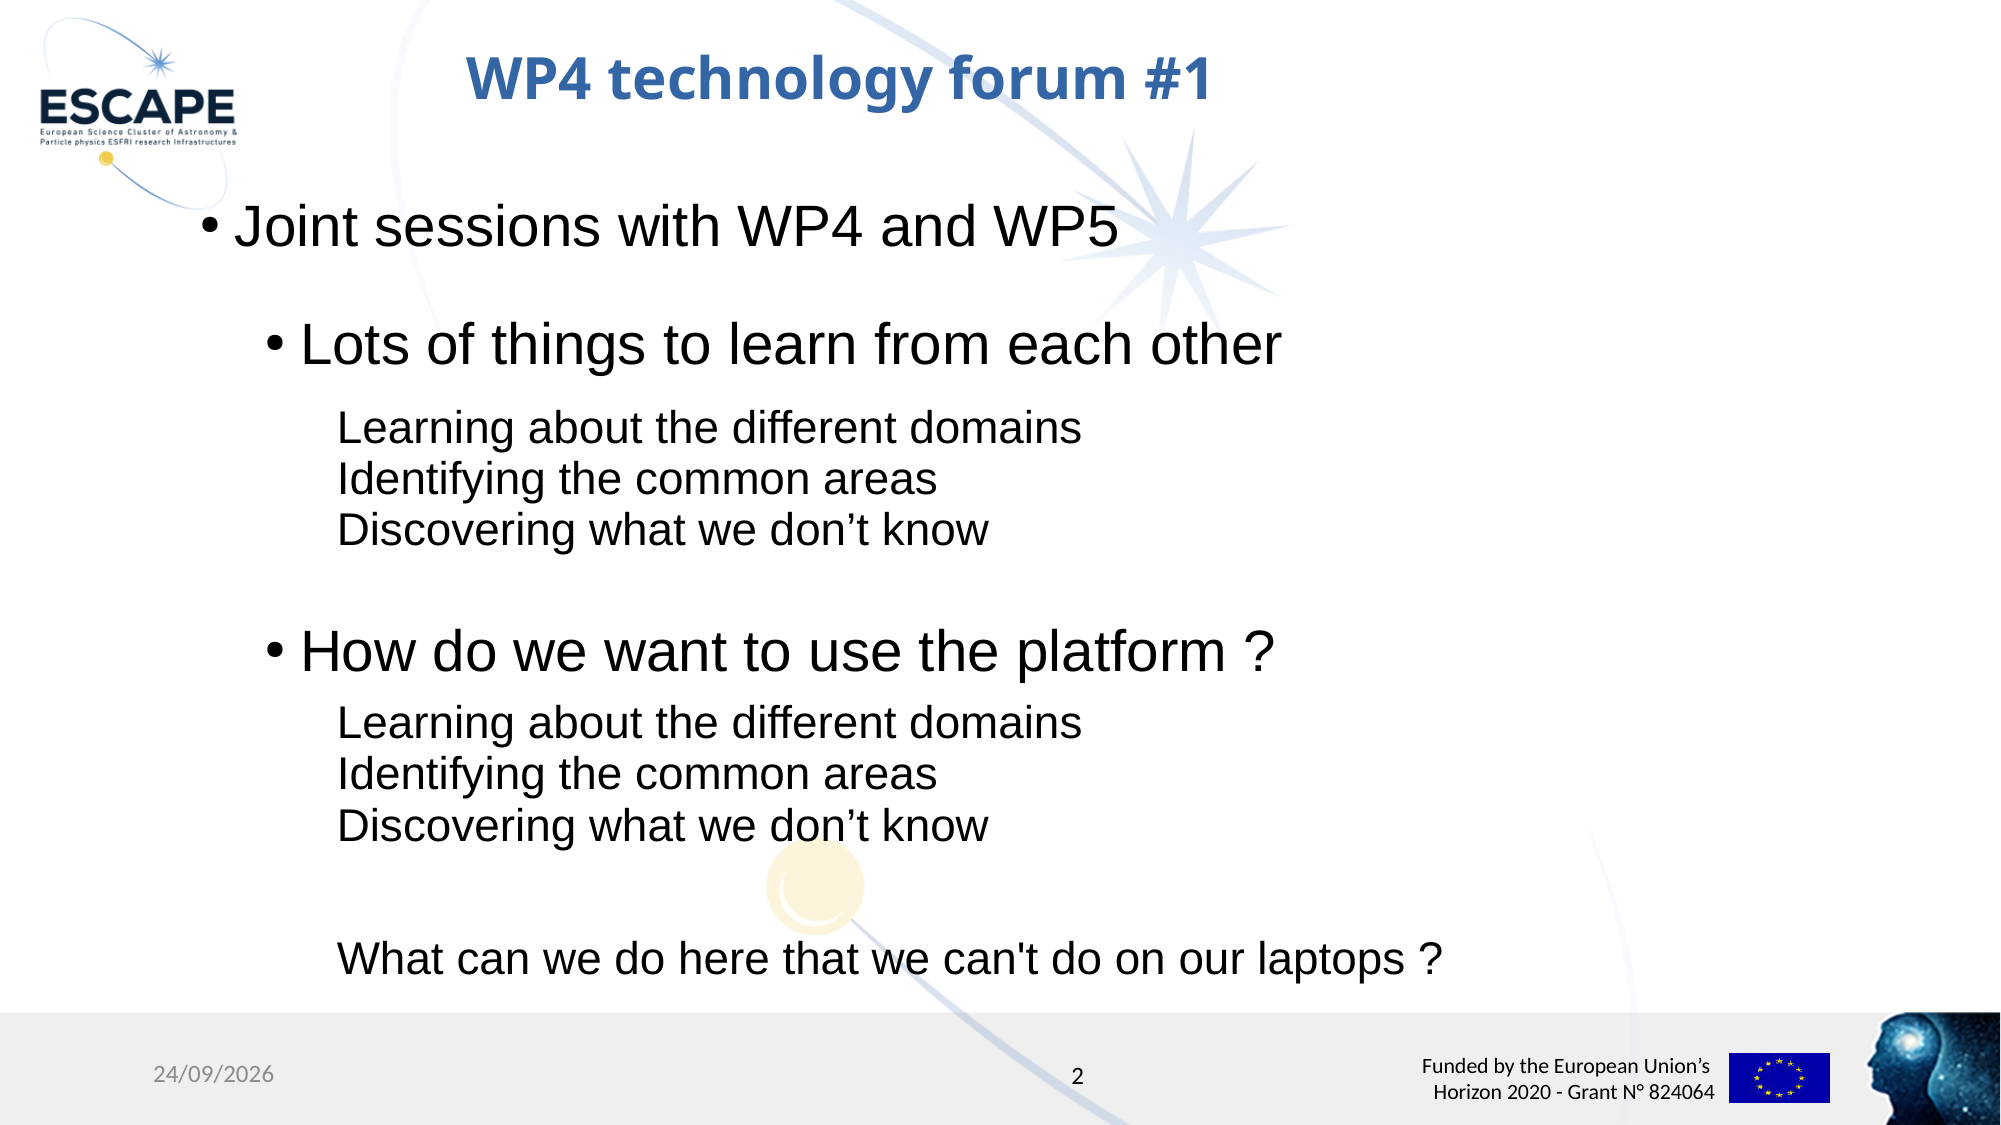

# WP4 technology forum #1
Joint sessions with WP4 and WP5
Lots of things to learn from each other
Learning about the different domains
Identifying the common areas
Discovering what we don’t know
How do we want to use the platform ?
Learning about the different domains
Identifying the common areas
Discovering what we don’t know
What can we do here that we can't do on our laptops ?